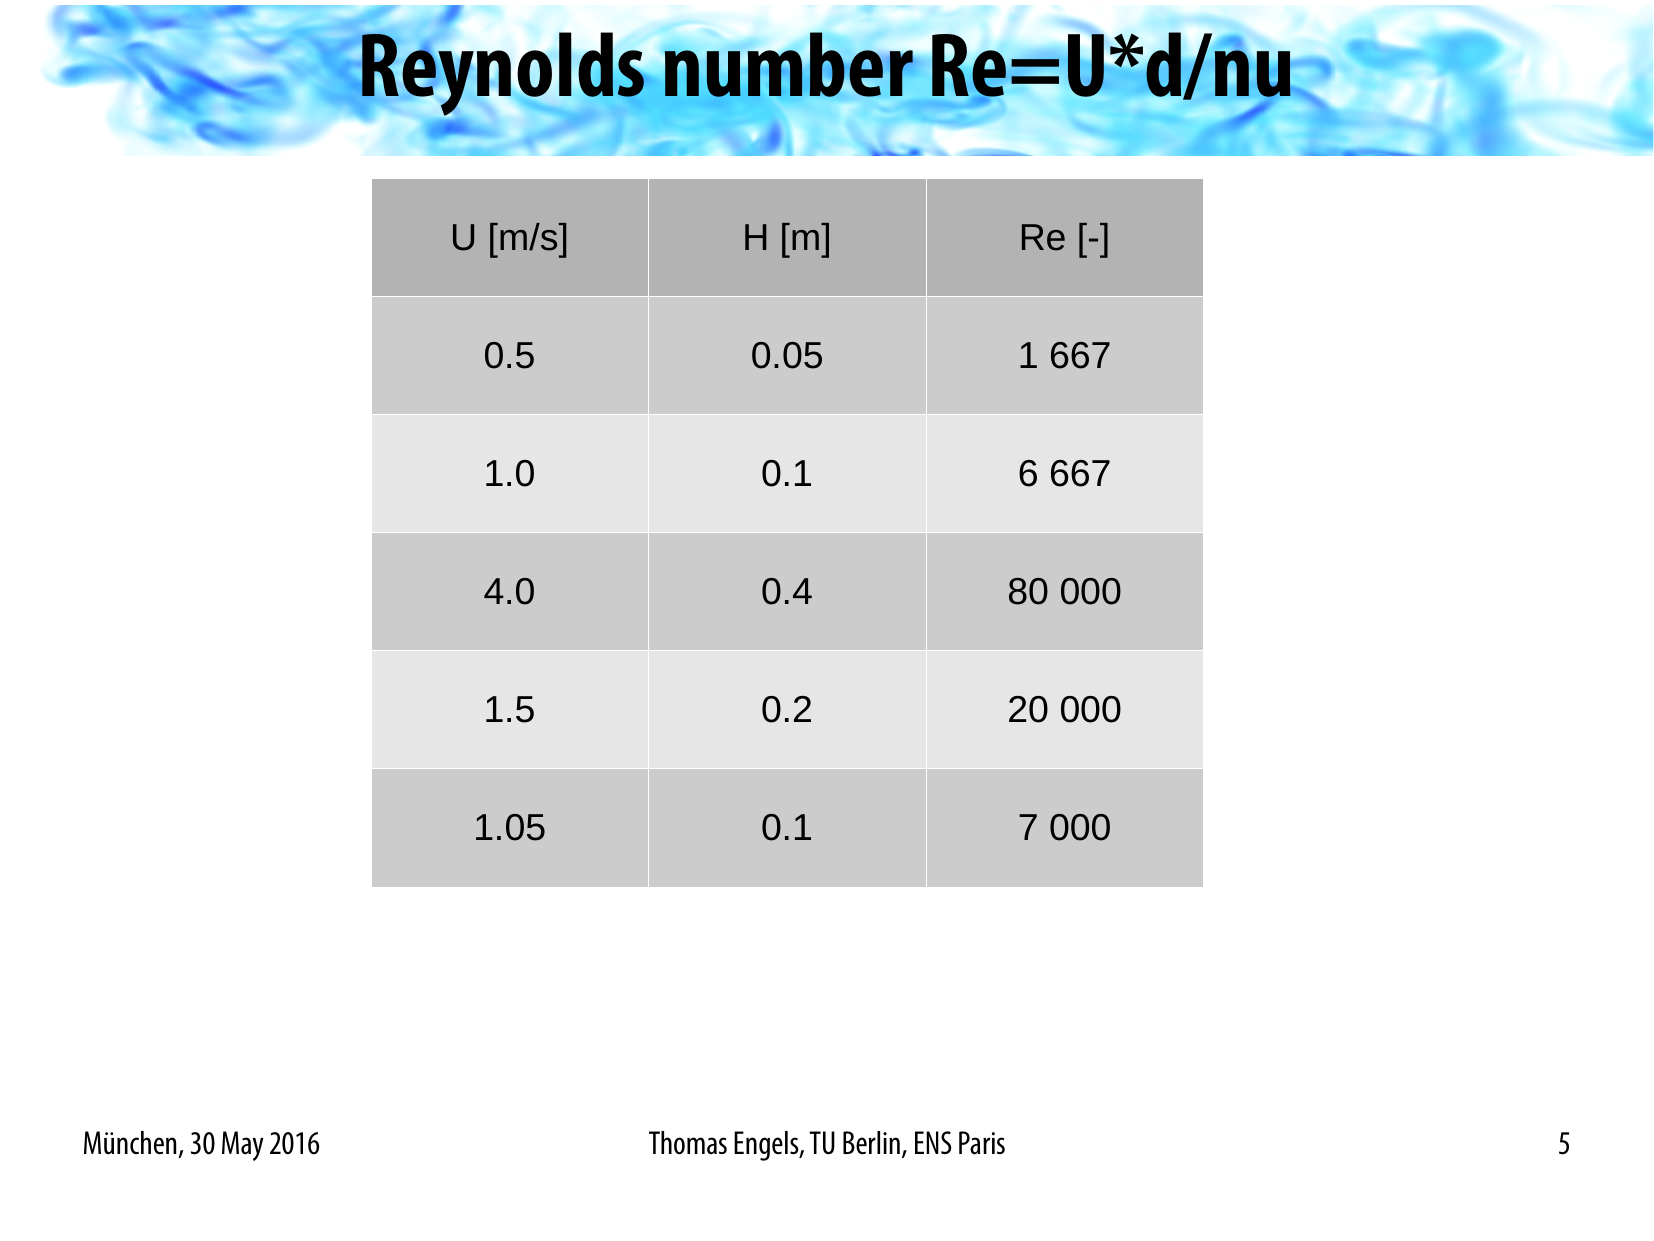

# Reynolds number Re=U*d/nu
| U [m/s] | H [m] | Re [-] |
| --- | --- | --- |
| 0.5 | 0.05 | 1 667 |
| 1.0 | 0.1 | 6 667 |
| 4.0 | 0.4 | 80 000 |
| 1.5 | 0.2 | 20 000 |
| 1.05 | 0.1 | 7 000 |
| | | |
| --- | --- | --- |
| | | |
| | | |
| | | |
| | | |
München, 30 May 2016
Thomas Engels, TU Berlin, ENS Paris
5